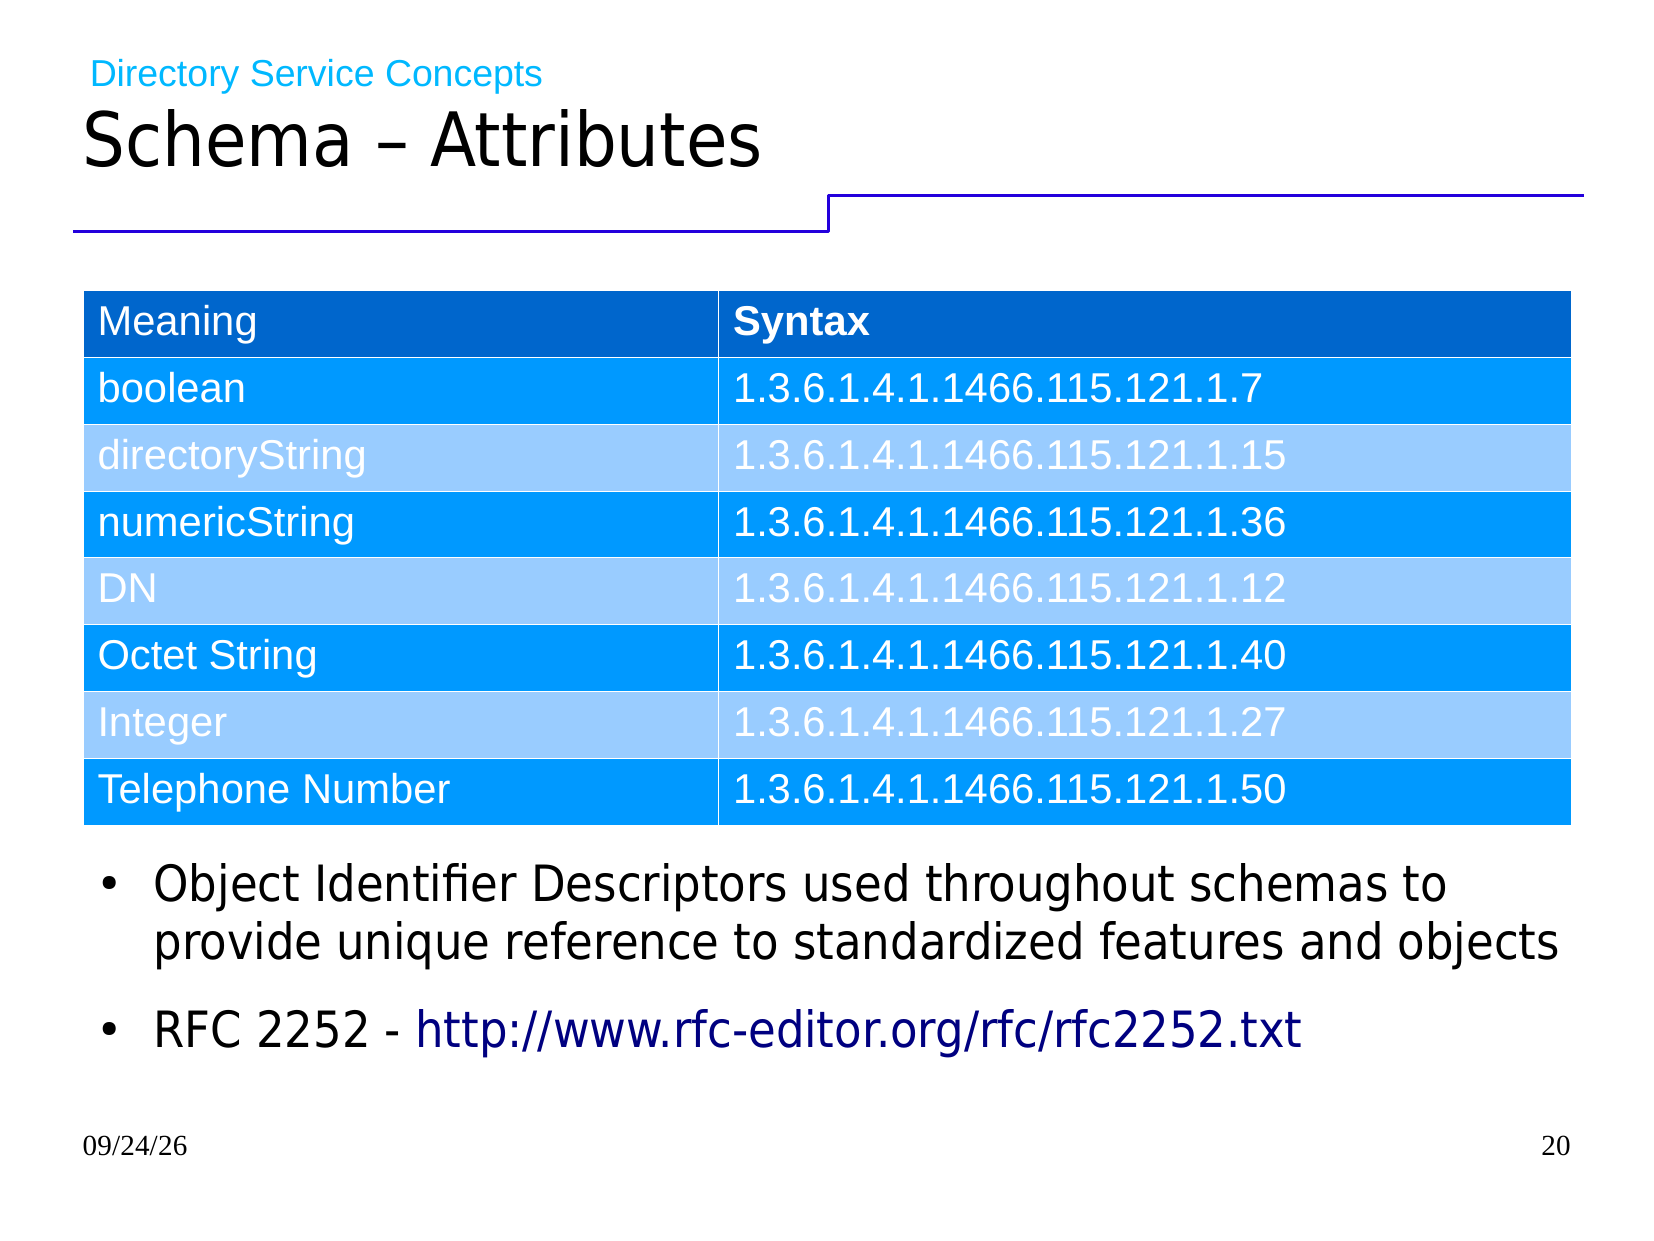

Directory Service Concepts
# Schema – Attributes
| Meaning | Syntax |
| --- | --- |
| boolean | 1.3.6.1.4.1.1466.115.121.1.7 |
| directoryString | 1.3.6.1.4.1.1466.115.121.1.15 |
| numericString | 1.3.6.1.4.1.1466.115.121.1.36 |
| DN | 1.3.6.1.4.1.1466.115.121.1.12 |
| Octet String | 1.3.6.1.4.1.1466.115.121.1.40 |
| Integer | 1.3.6.1.4.1.1466.115.121.1.27 |
| Telephone Number | 1.3.6.1.4.1.1466.115.121.1.50 |
Object Identifier Descriptors used throughout schemas to provide unique reference to standardized features and objects
RFC 2252 - http://www.rfc-editor.org/rfc/rfc2252.txt
20